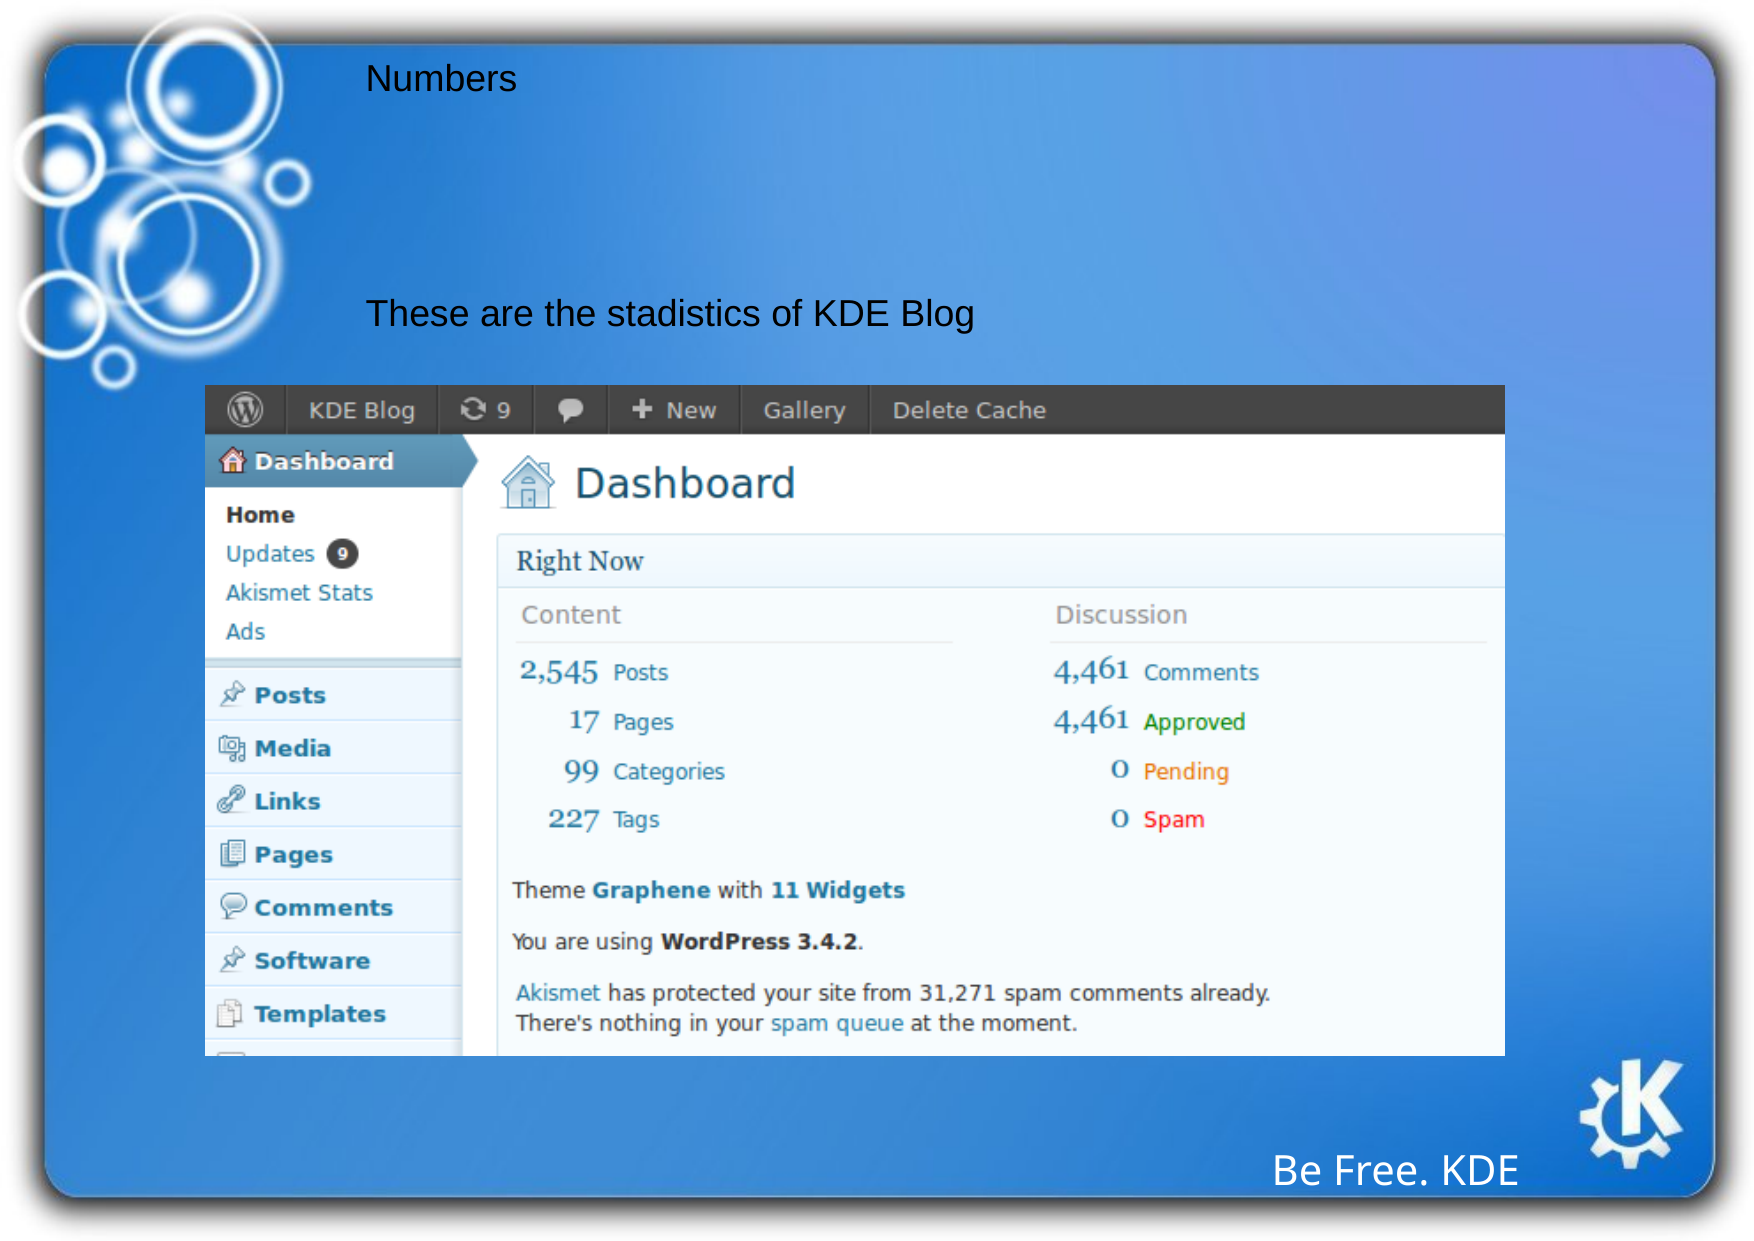

Numbers
These are the stadistics of KDE Blog